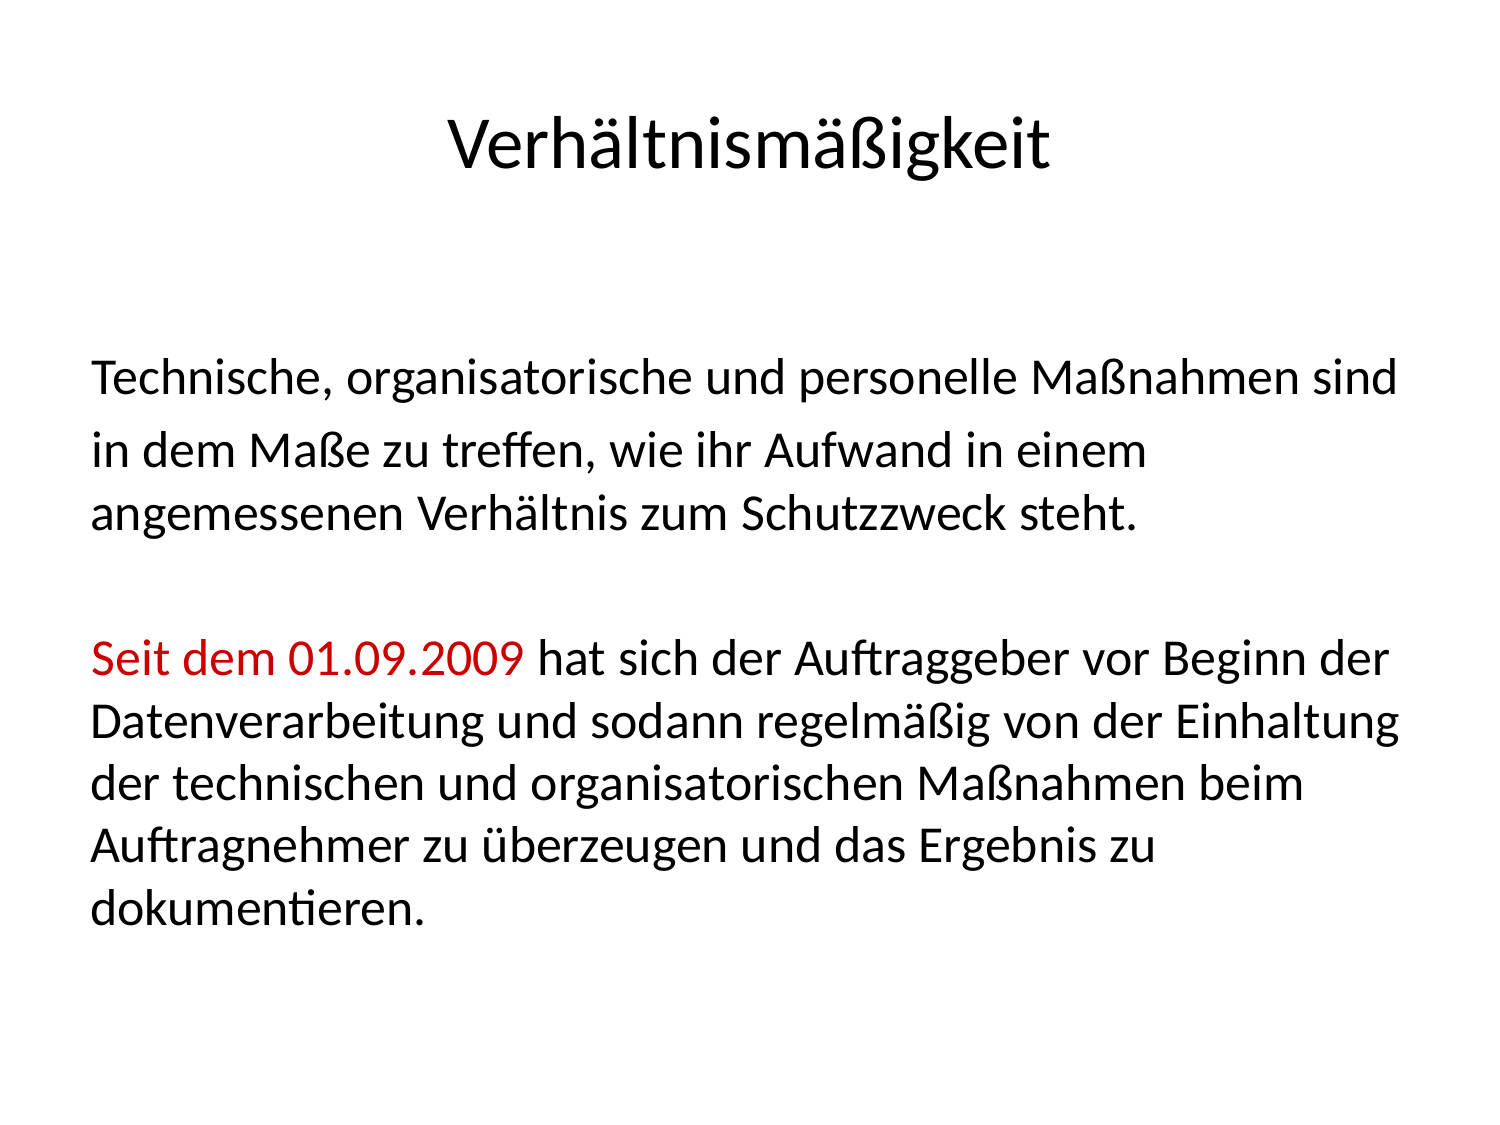

# Verhältnismäßigkeit
Technische, organisatorische und personelle Maßnahmen sind
in dem Maße zu treffen, wie ihr Aufwand in einem angemessenen Verhältnis zum Schutzzweck steht.
Seit dem 01.09.2009 hat sich der Auftraggeber vor Beginn der Datenverarbeitung und sodann regelmäßig von der Einhaltung der technischen und organisatorischen Maßnahmen beim Auftragnehmer zu überzeugen und das Ergebnis zu dokumentieren.